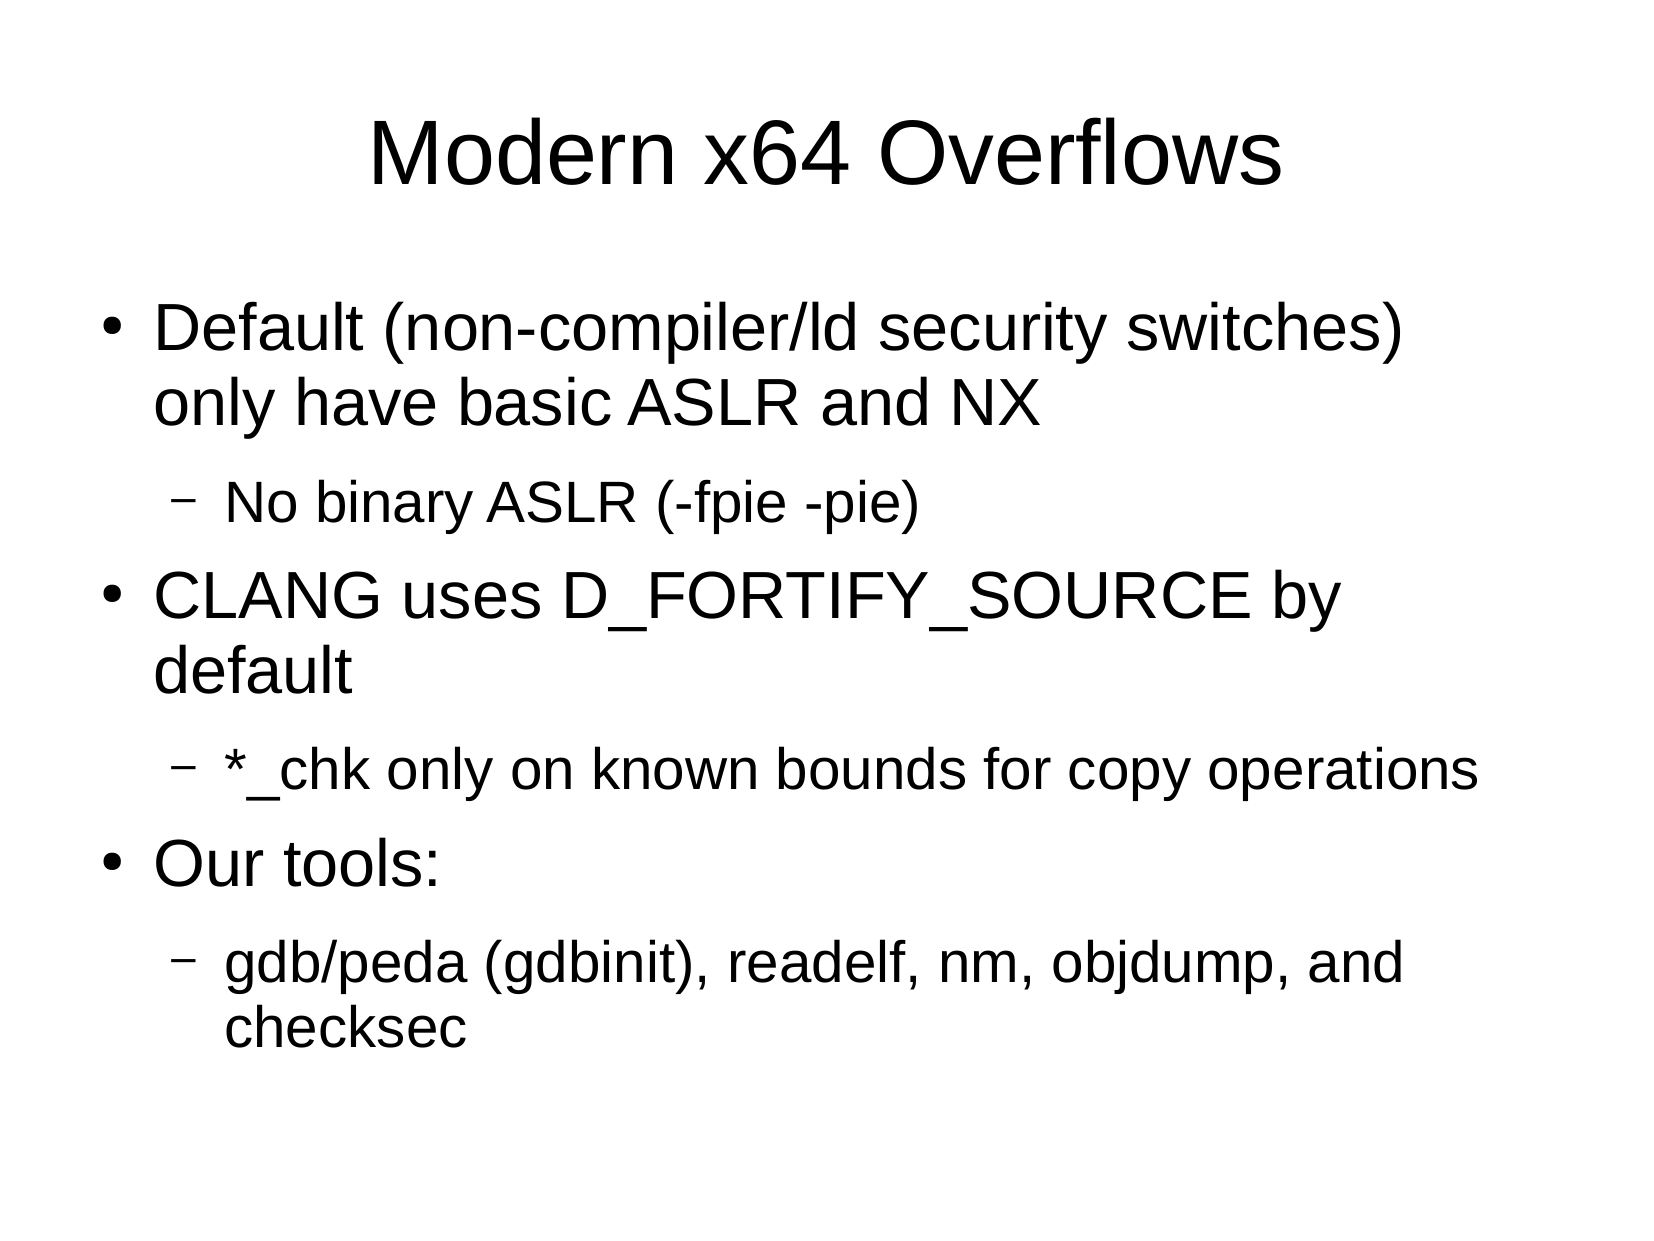

# Modern x64 Overflows
Default (non-compiler/ld security switches) only have basic ASLR and NX
No binary ASLR (-fpie -pie)
CLANG uses D_FORTIFY_SOURCE by default
*_chk only on known bounds for copy operations
Our tools:
gdb/peda (gdbinit), readelf, nm, objdump, and checksec